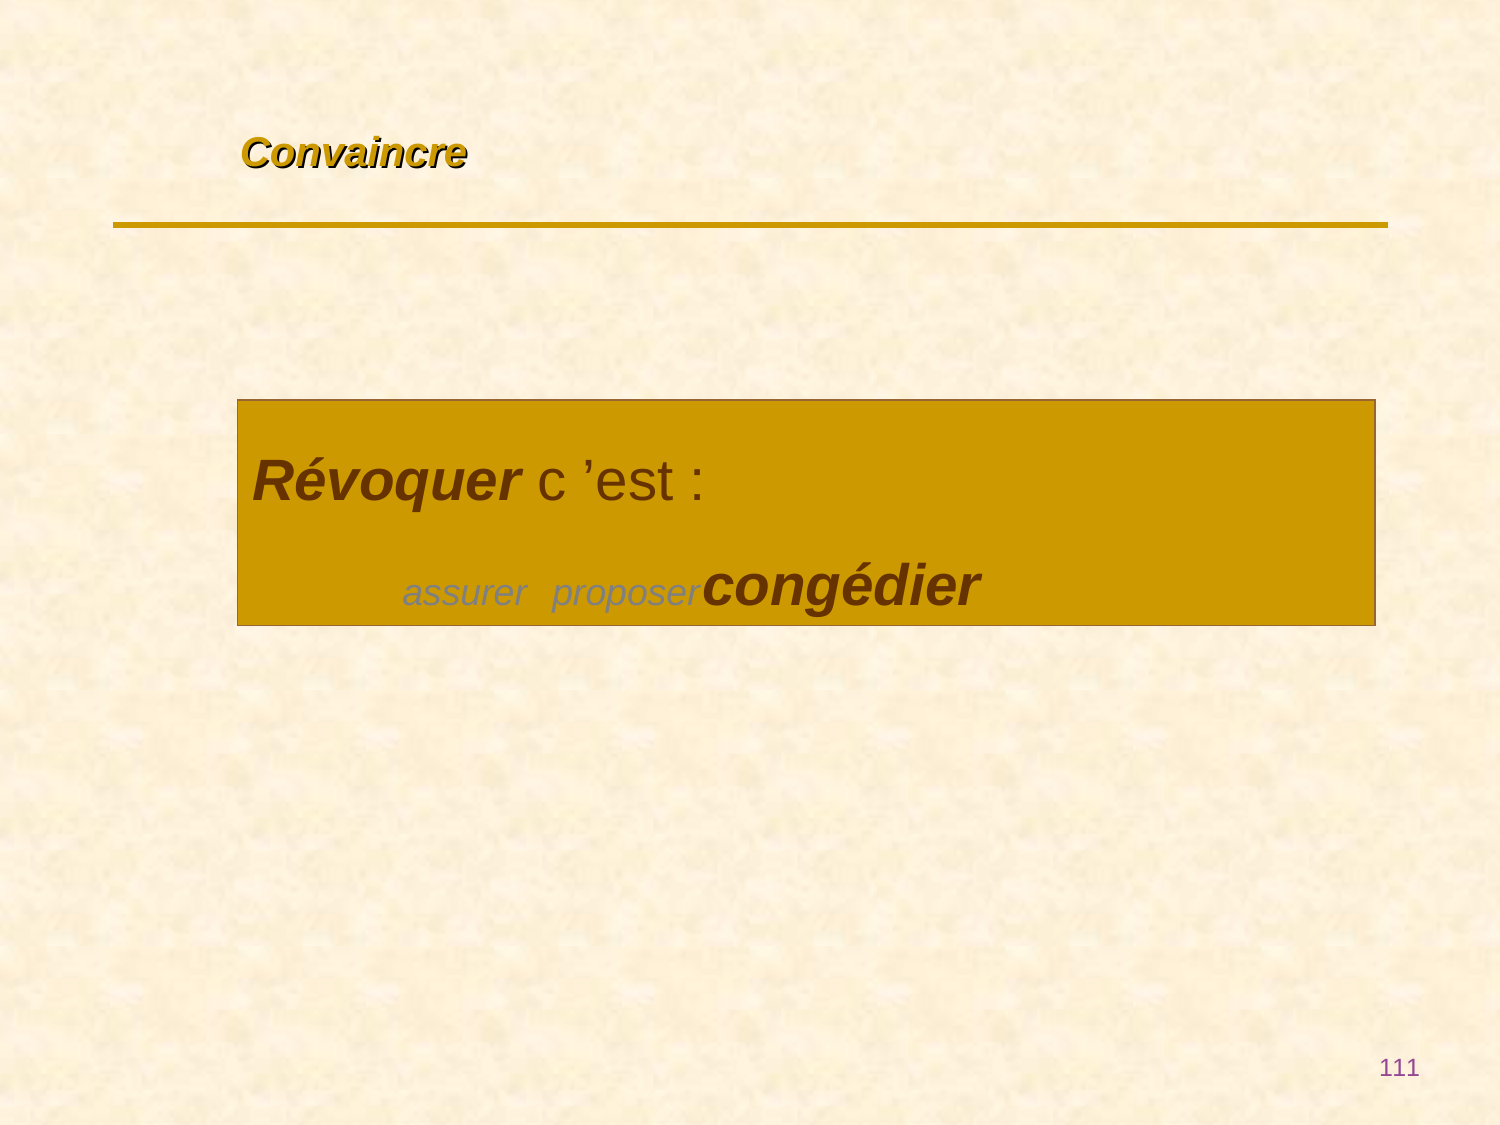

Convaincre
Révoquer c ’est :
	assurer	proposer	congédier
111